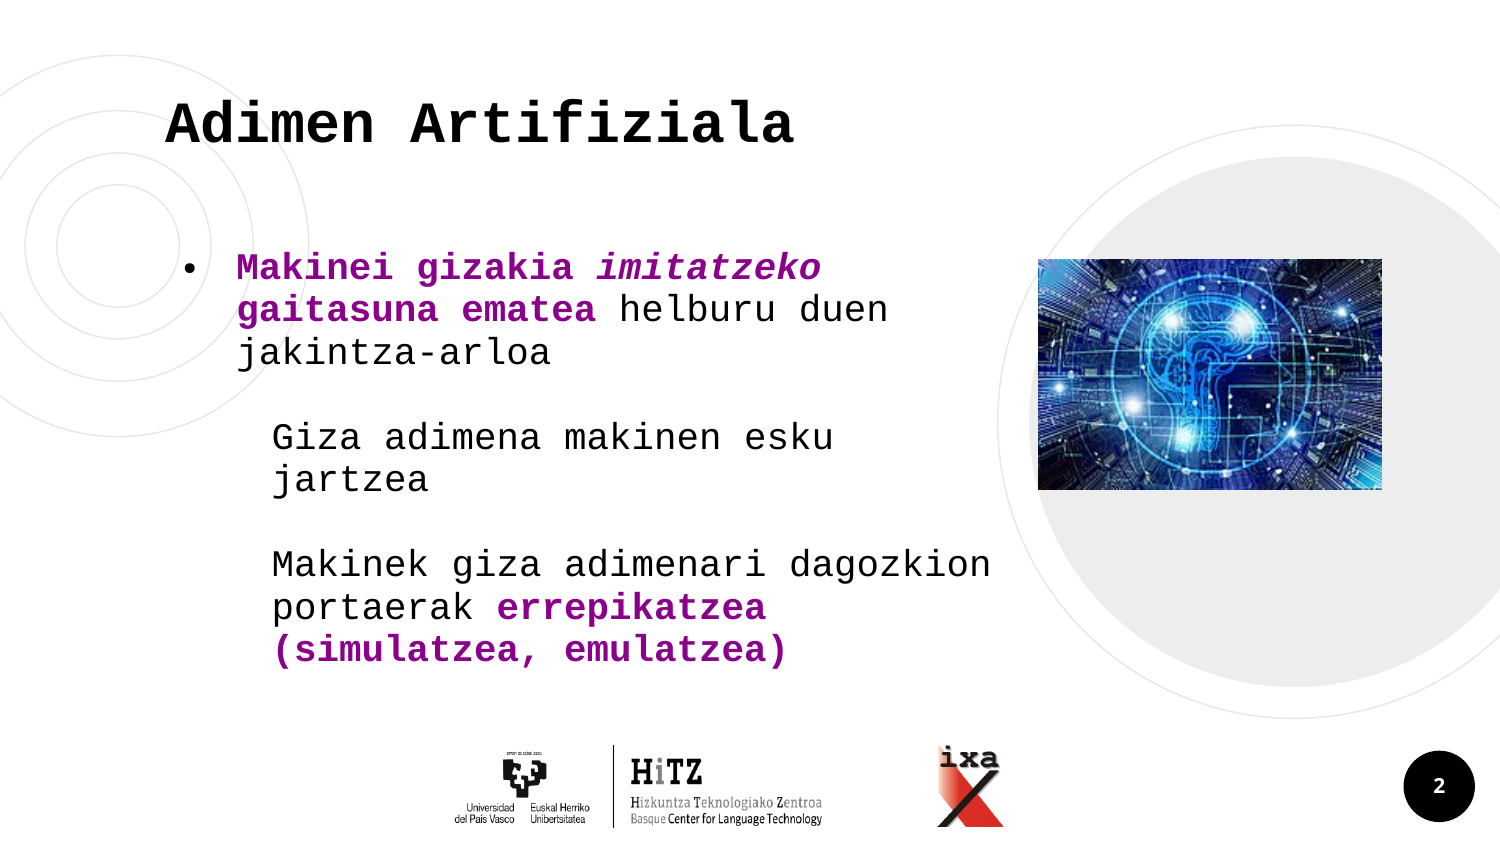

Adimen Artifiziala
# Makinei gizakia imitatzeko gaitasuna ematea helburu duen jakintza-arloa
Giza adimena makinen esku jartzea
Makinek giza adimenari dagozkion portaerak errepikatzea (simulatzea, emulatzea)